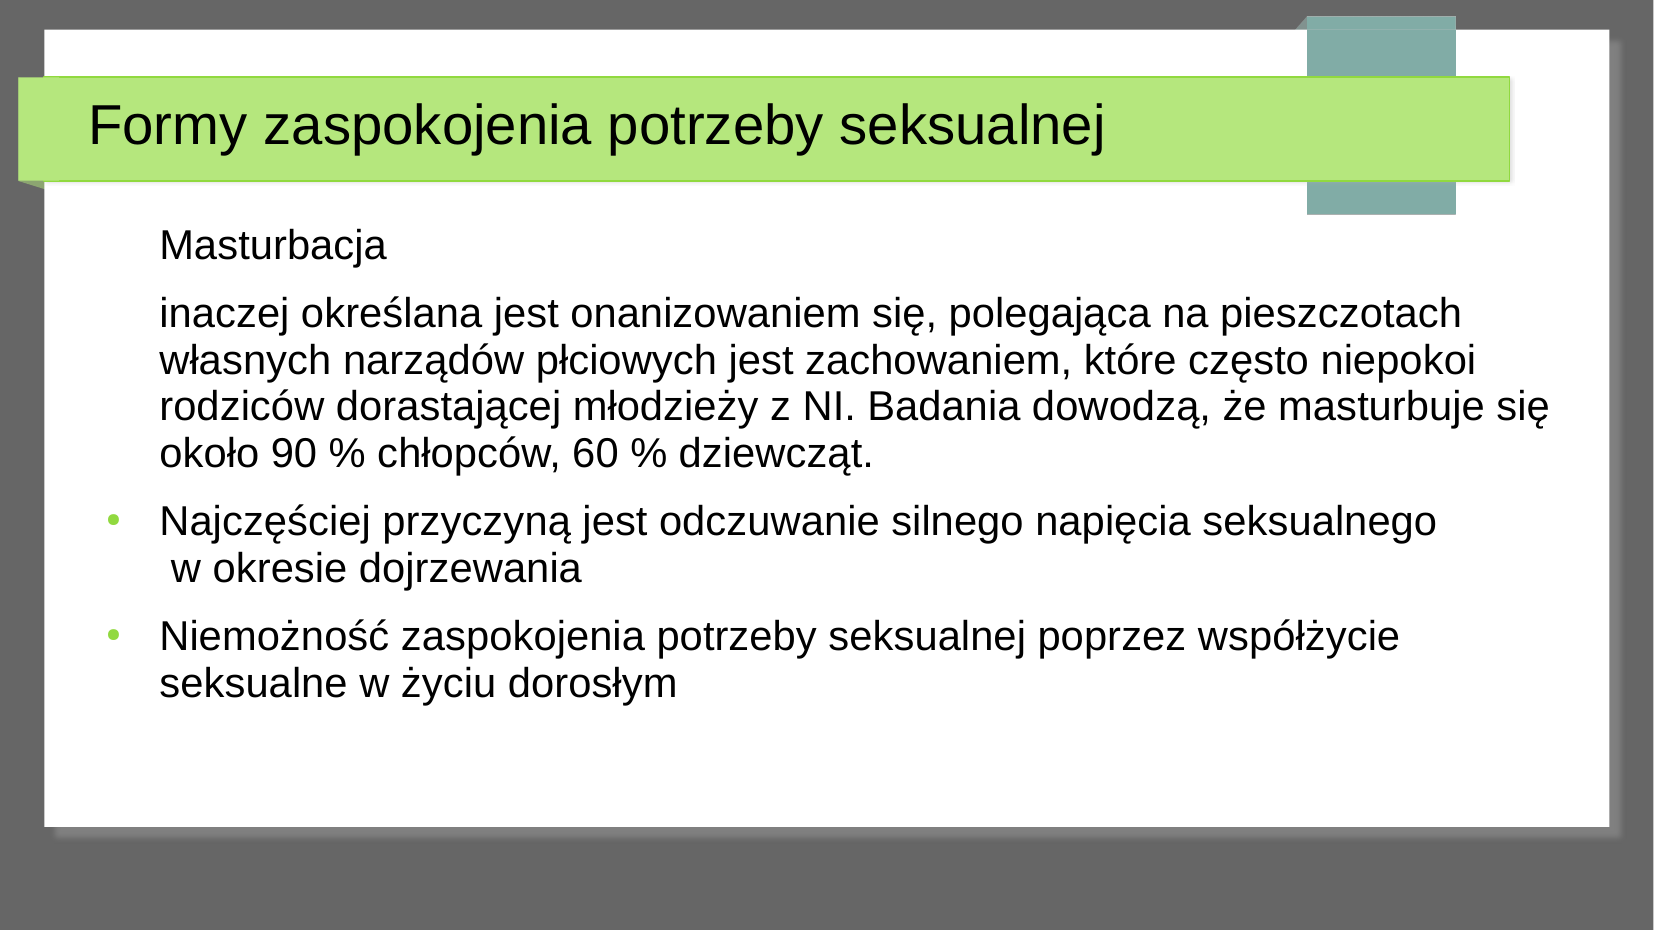

# Formy zaspokojenia potrzeby seksualnej
Masturbacja
inaczej określana jest onanizowaniem się, polegająca na pieszczotach własnych narządów płciowych jest zachowaniem, które często niepokoi rodziców dorastającej młodzieży z NI. Badania dowodzą, że masturbuje się około 90 % chłopców, 60 % dziewcząt.
Najczęściej przyczyną jest odczuwanie silnego napięcia seksualnego
 w okresie dojrzewania
Niemożność zaspokojenia potrzeby seksualnej poprzez współżycie seksualne w życiu dorosłym